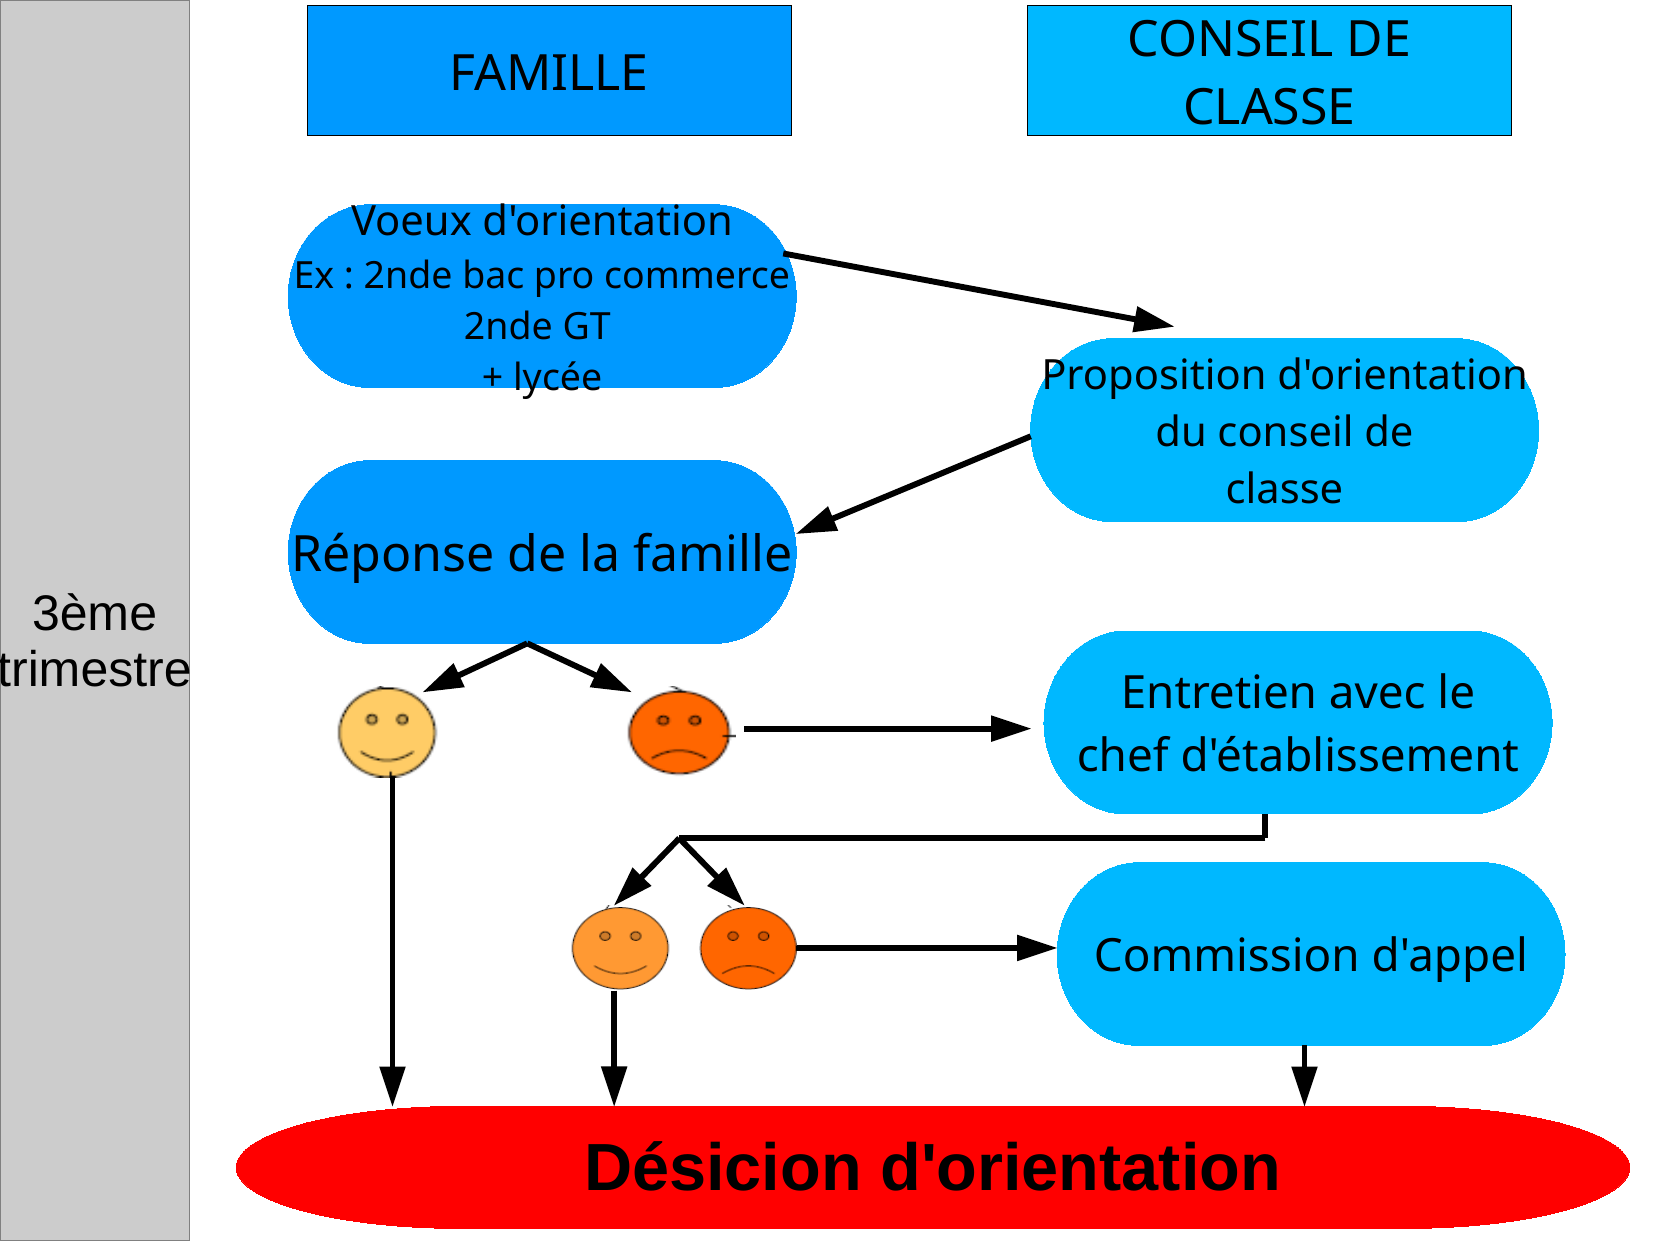

3ème
trimestre
FAMILLE
CONSEIL DE
CLASSE
Voeux d'orientation
Ex : 2nde bac pro commerce
2nde GT
+ lycée
Proposition d'orientation
du conseil de
classe
Réponse de la famille
Entretien avec le
chef d'établissement
Commission d'appel
Désicion d'orientation